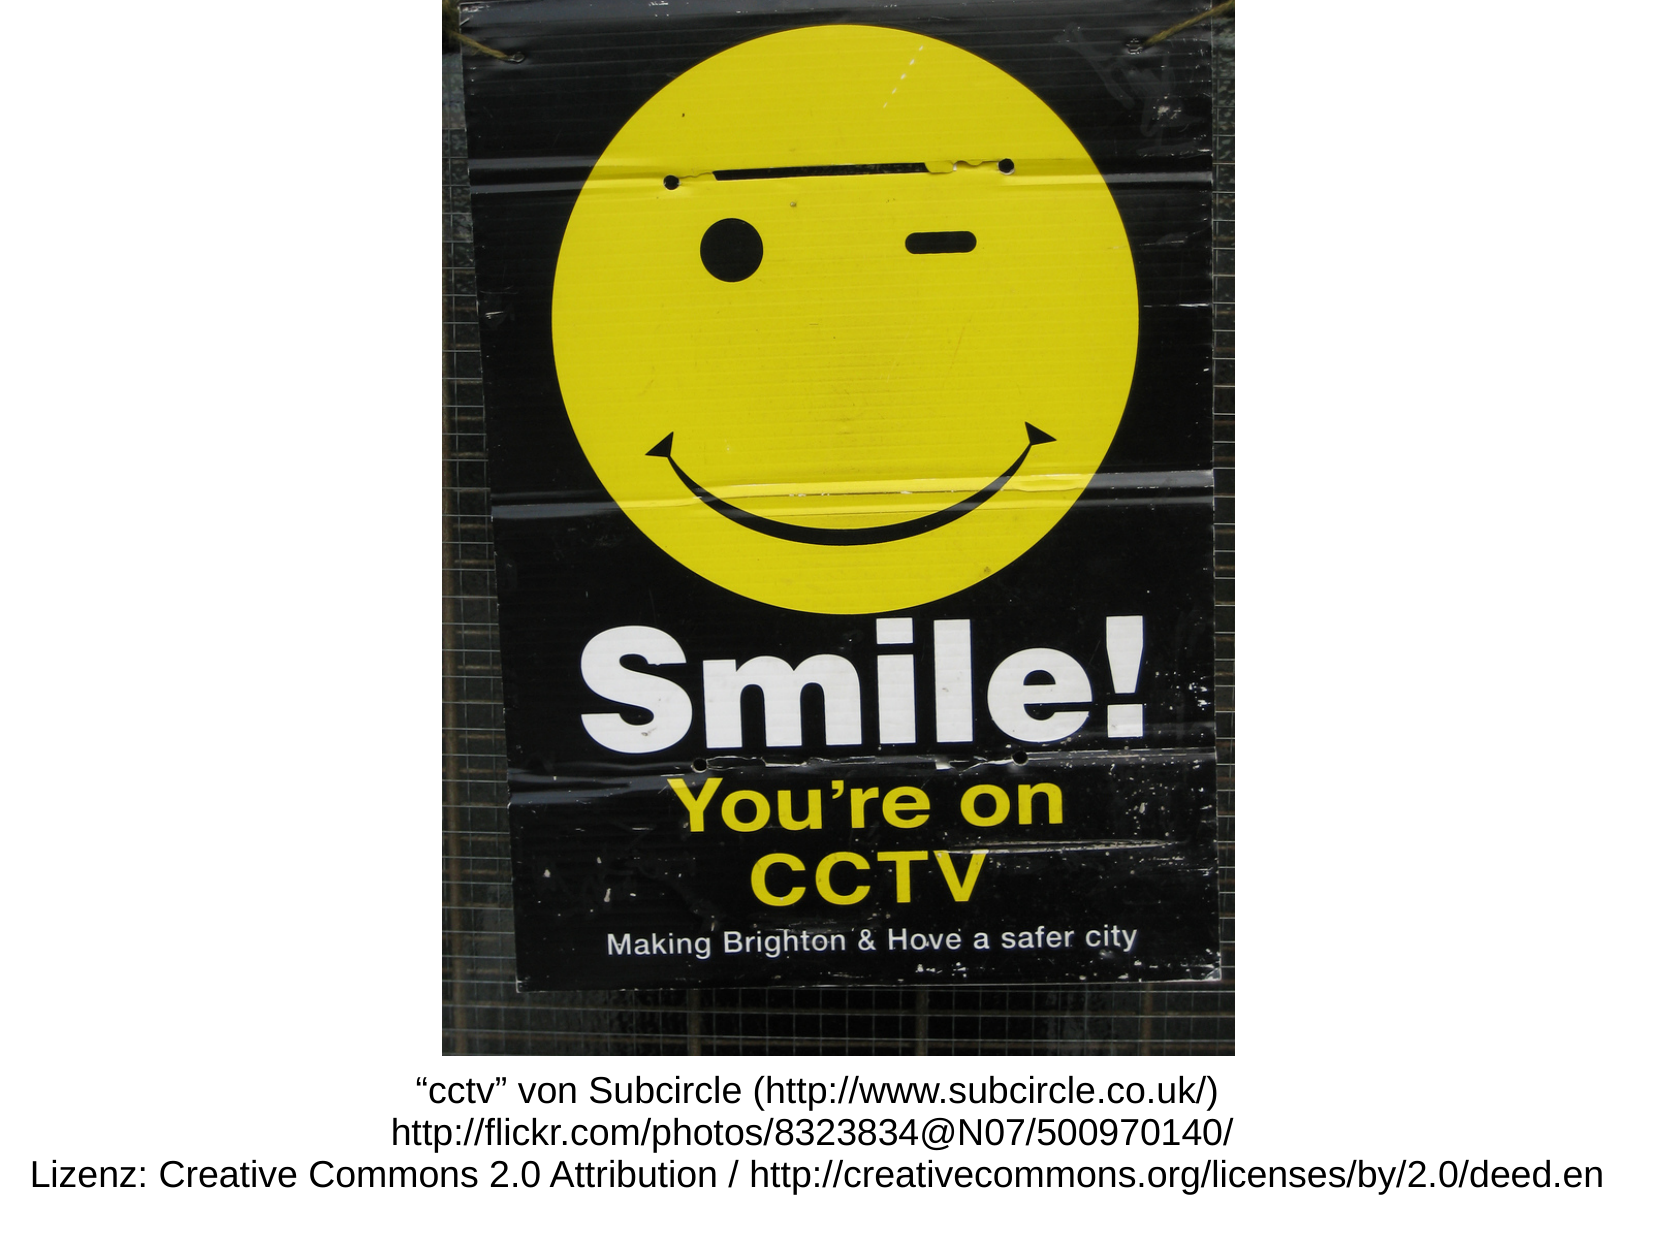

“cctv” von Subcircle (http://www.subcircle.co.uk/)
http://flickr.com/photos/8323834@N07/500970140/
Lizenz: Creative Commons 2.0 Attribution / http://creativecommons.org/licenses/by/2.0/deed.en